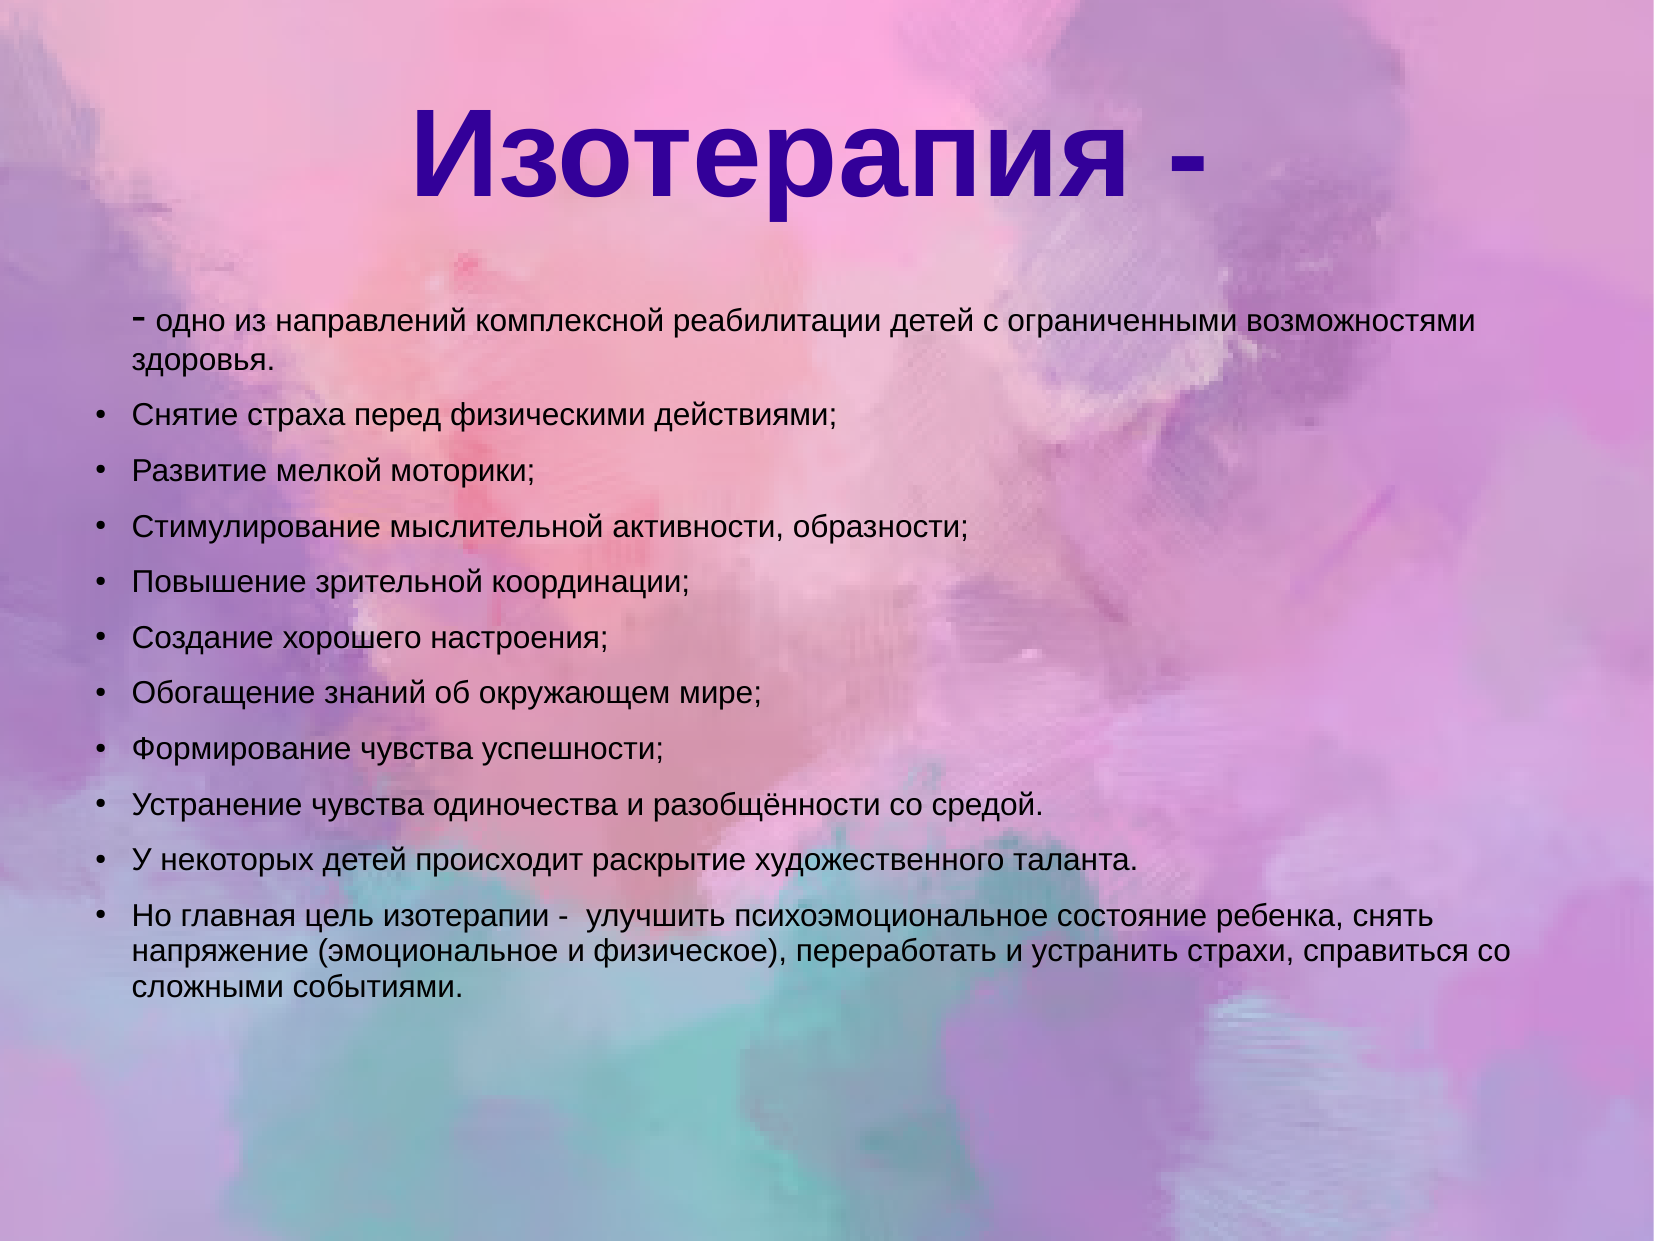

# Изотерапия -
- одно из направлений комплексной реабилитации детей с ограниченными возможностями здоровья.
Снятие страха перед физическими действиями;
Развитие мелкой моторики;
Стимулирование мыслительной активности, образности;
Повышение зрительной координации;
Создание хорошего настроения;
Обогащение знаний об окружающем мире;
Формирование чувства успешности;
Устранение чувства одиночества и разобщённости со средой.
У некоторых детей происходит раскрытие художественного таланта.
Но главная цель изотерапии - улучшить психоэмоциональное состояние ребенка, снять напряжение (эмоциональное и физическое), переработать и устранить страхи, справиться со сложными событиями.